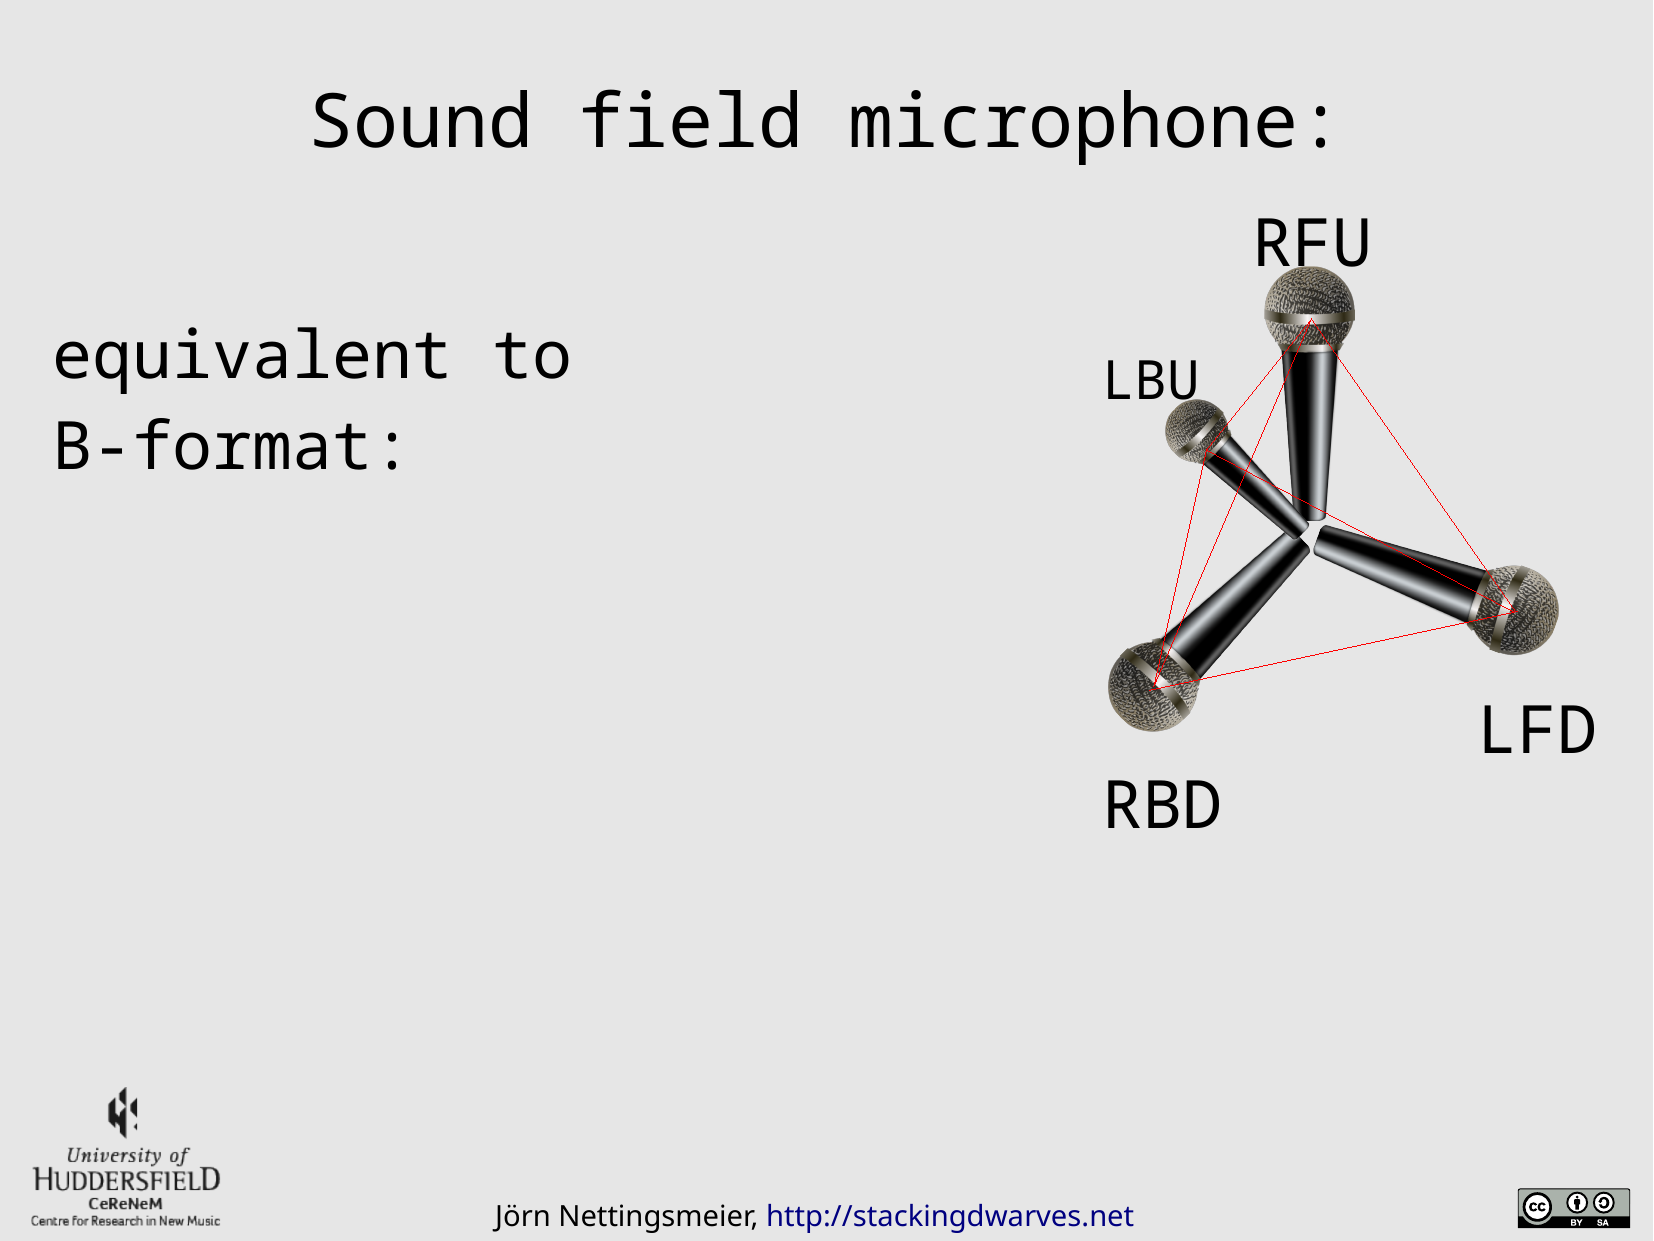

# Sound field microphone:
RFU
equivalent to B-format:
LBU
LFD
RBD